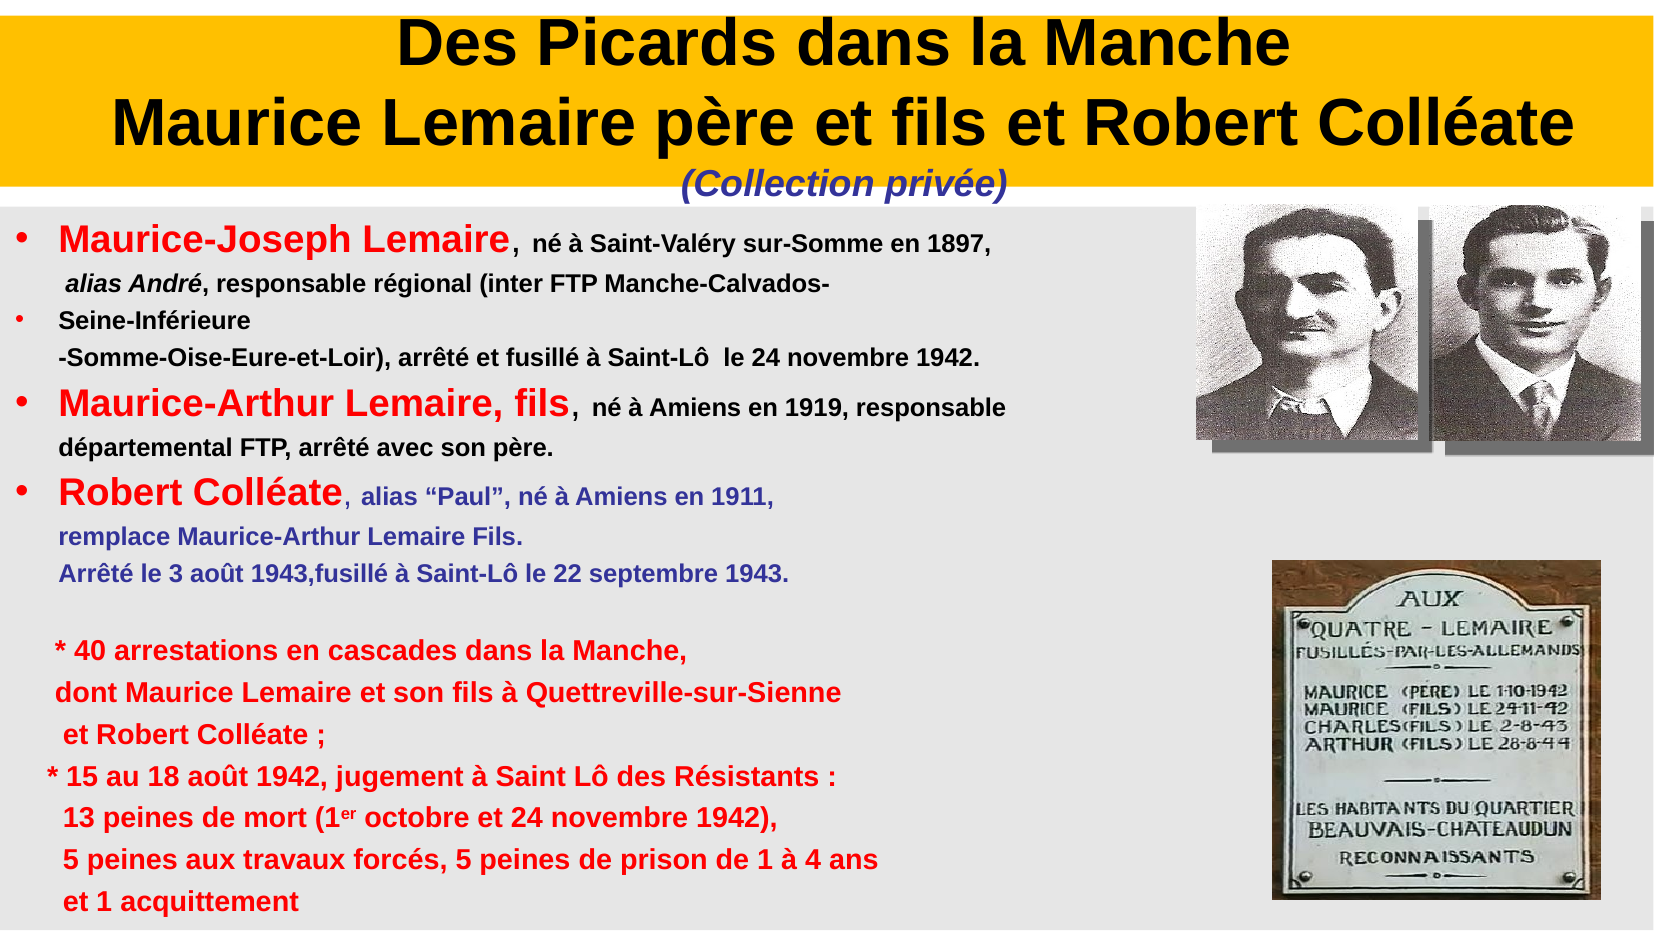

# Des Picards dans la Manche Maurice Lemaire père et fils et Robert Colléate (Collection privée)
Maurice-Joseph Lemaire, né à Saint-Valéry sur-Somme en 1897,
 alias André, responsable régional (inter FTP Manche-Calvados-
Seine-Inférieure
-Somme-Oise-Eure-et-Loir), arrêté et fusillé à Saint-Lô le 24 novembre 1942.
Maurice-Arthur Lemaire, fils, né à Amiens en 1919, responsable
départemental FTP, arrêté avec son père.
Robert Colléate, alias “Paul”, né à Amiens en 1911,
remplace Maurice-Arthur Lemaire Fils.
Arrêté le 3 août 1943,fusillé à Saint-Lô le 22 septembre 1943.
 * 40 arrestations en cascades dans la Manche,
 dont Maurice Lemaire et son fils à Quettreville-sur-Sienne
 et Robert Colléate ;
 * 15 au 18 août 1942, jugement à Saint Lô des Résistants :
 13 peines de mort (1er octobre et 24 novembre 1942),
 5 peines aux travaux forcés, 5 peines de prison de 1 à 4 ans
 et 1 acquittement